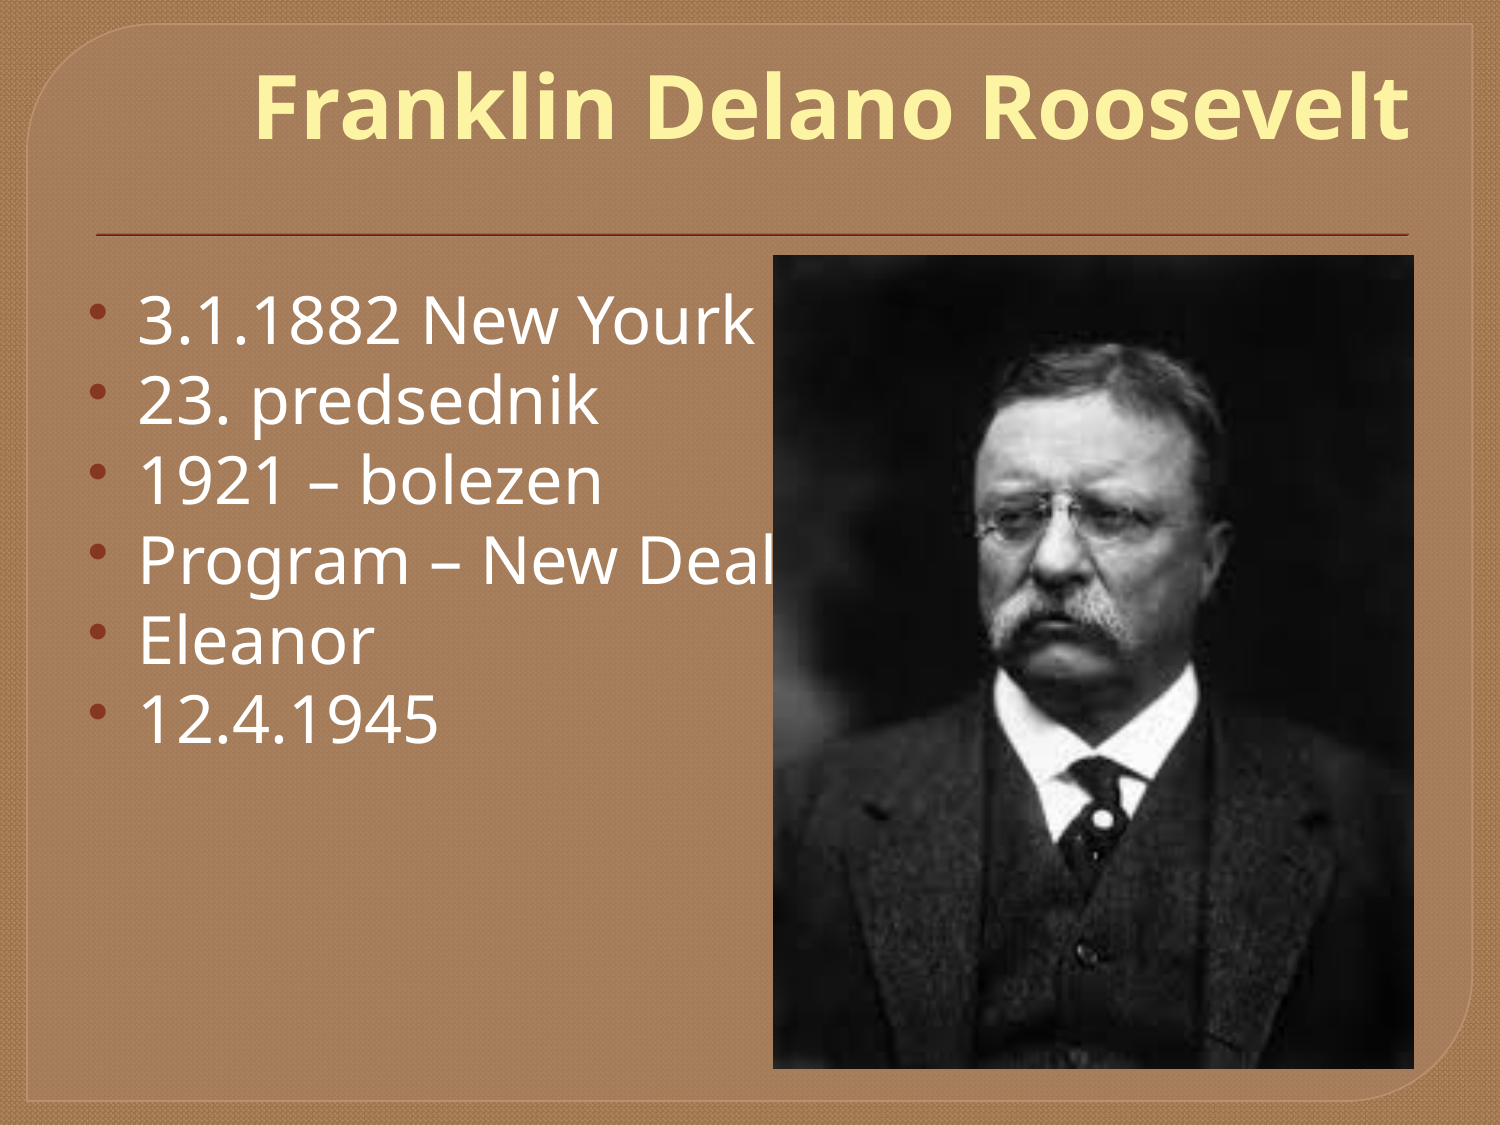

# Franklin Delano Roosevelt
3.1.1882 New Yourk
23. predsednik
1921 – bolezen
Program – New Deal
Eleanor
12.4.1945